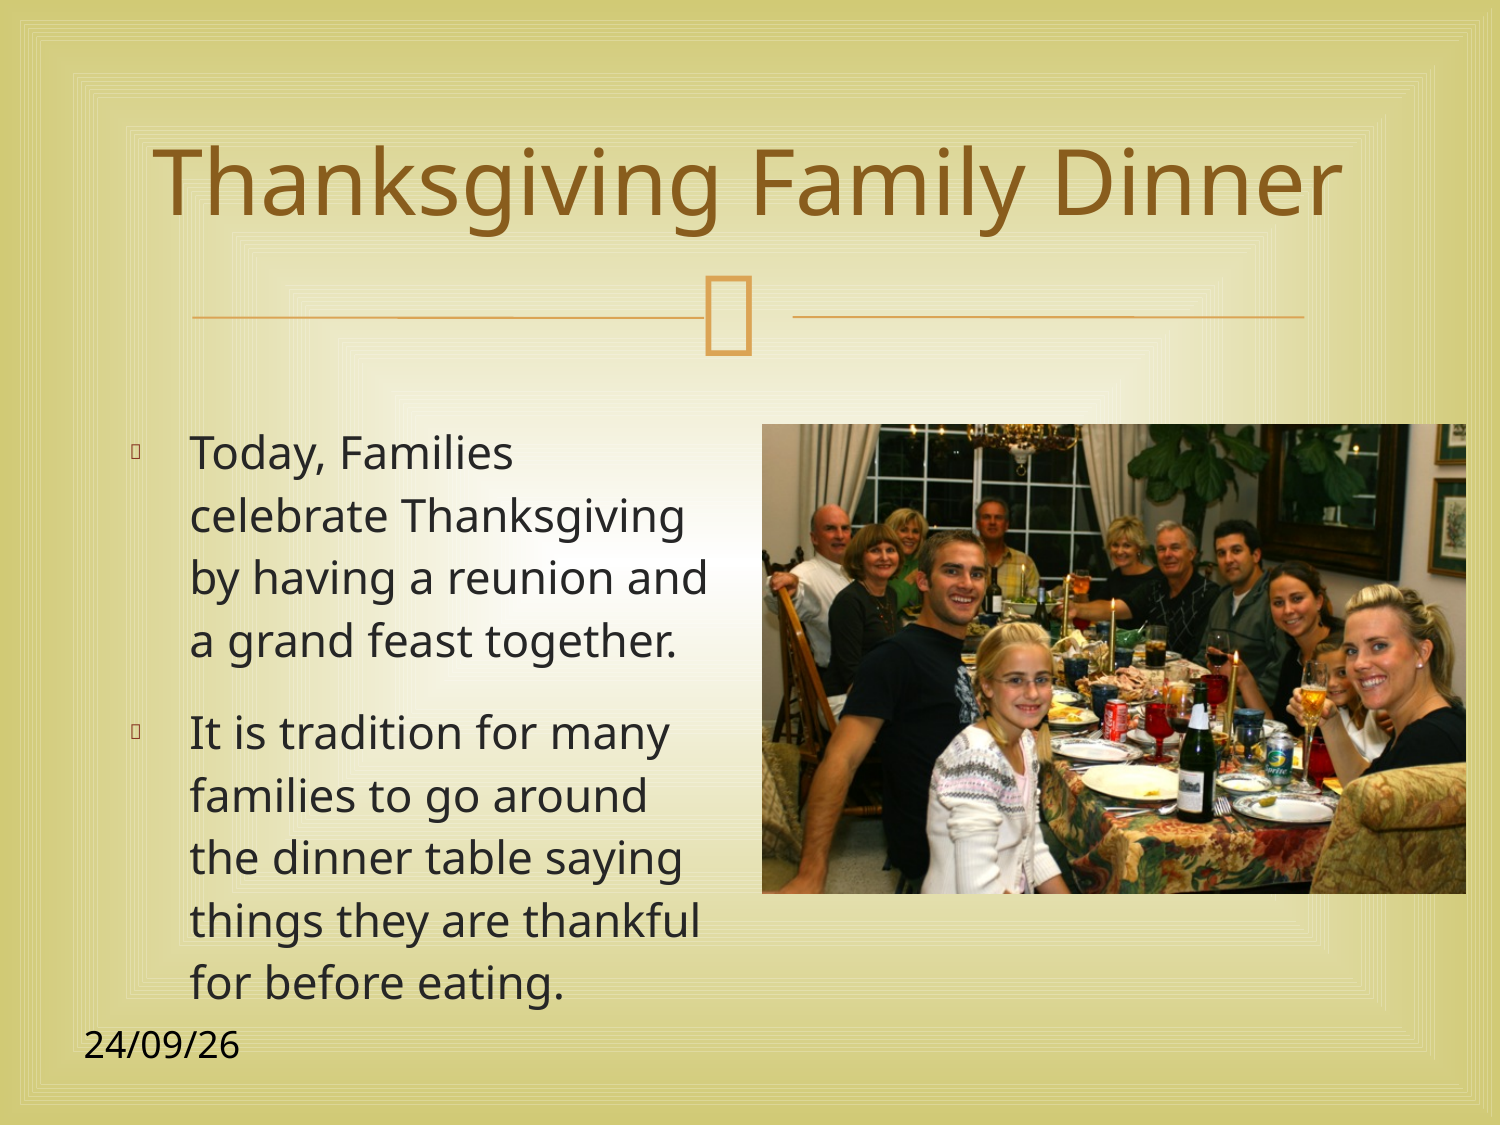

# Thanksgiving Family Dinner
Today, Families celebrate Thanksgiving by having a reunion and a grand feast together.
It is tradition for many families to go around the dinner table saying things they are thankful for before eating.